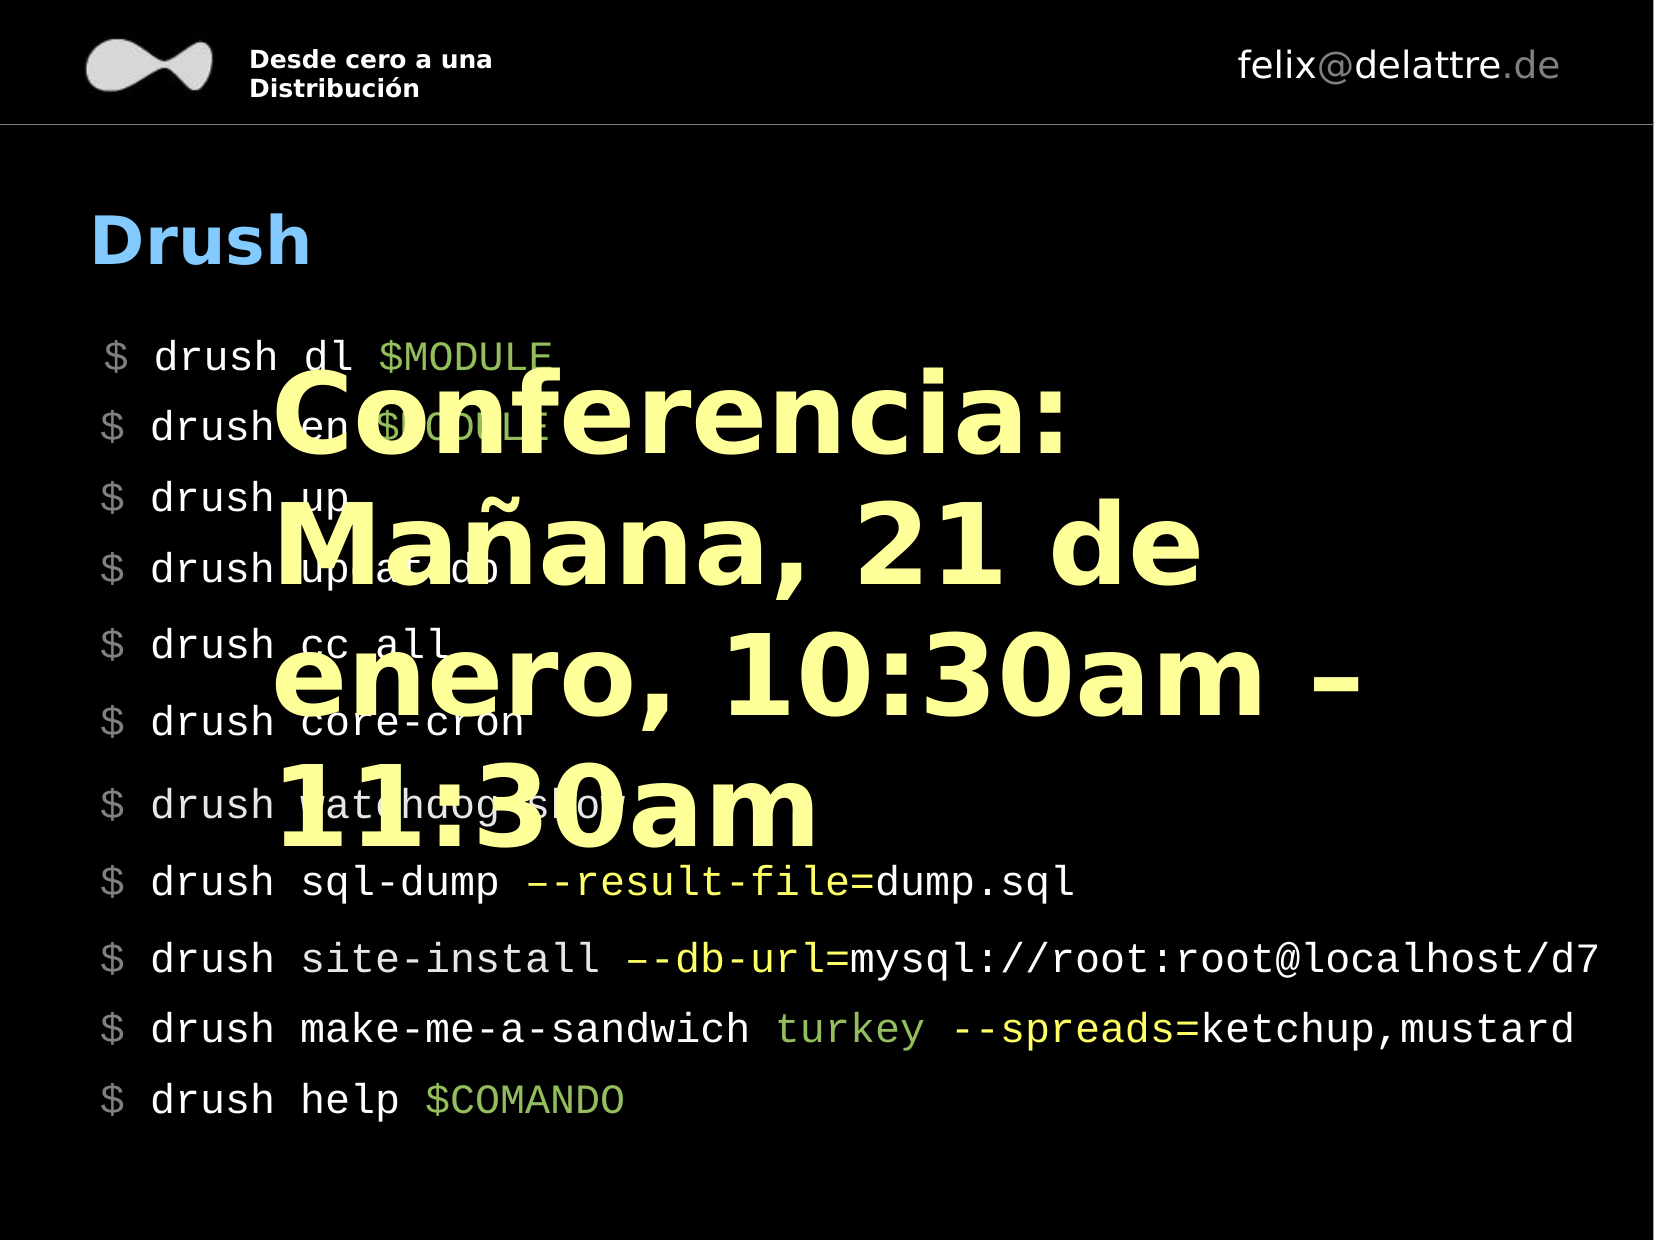

Drush
$ drush dl $MODULE
Conferencia: Mañana, 21 de enero, 10:30am – 11:30am
$ drush en $MODULE
$ drush up
$ drush updatedb
$ drush cc all
$ drush core-cron
$ drush watchdog-show
$ drush sql-dump –-result-file=dump.sql
$ drush site-install –-db-url=mysql://root:root@localhost/d7
$ drush make-me-a-sandwich turkey --spreads=ketchup,mustard
$ drush help $COMANDO